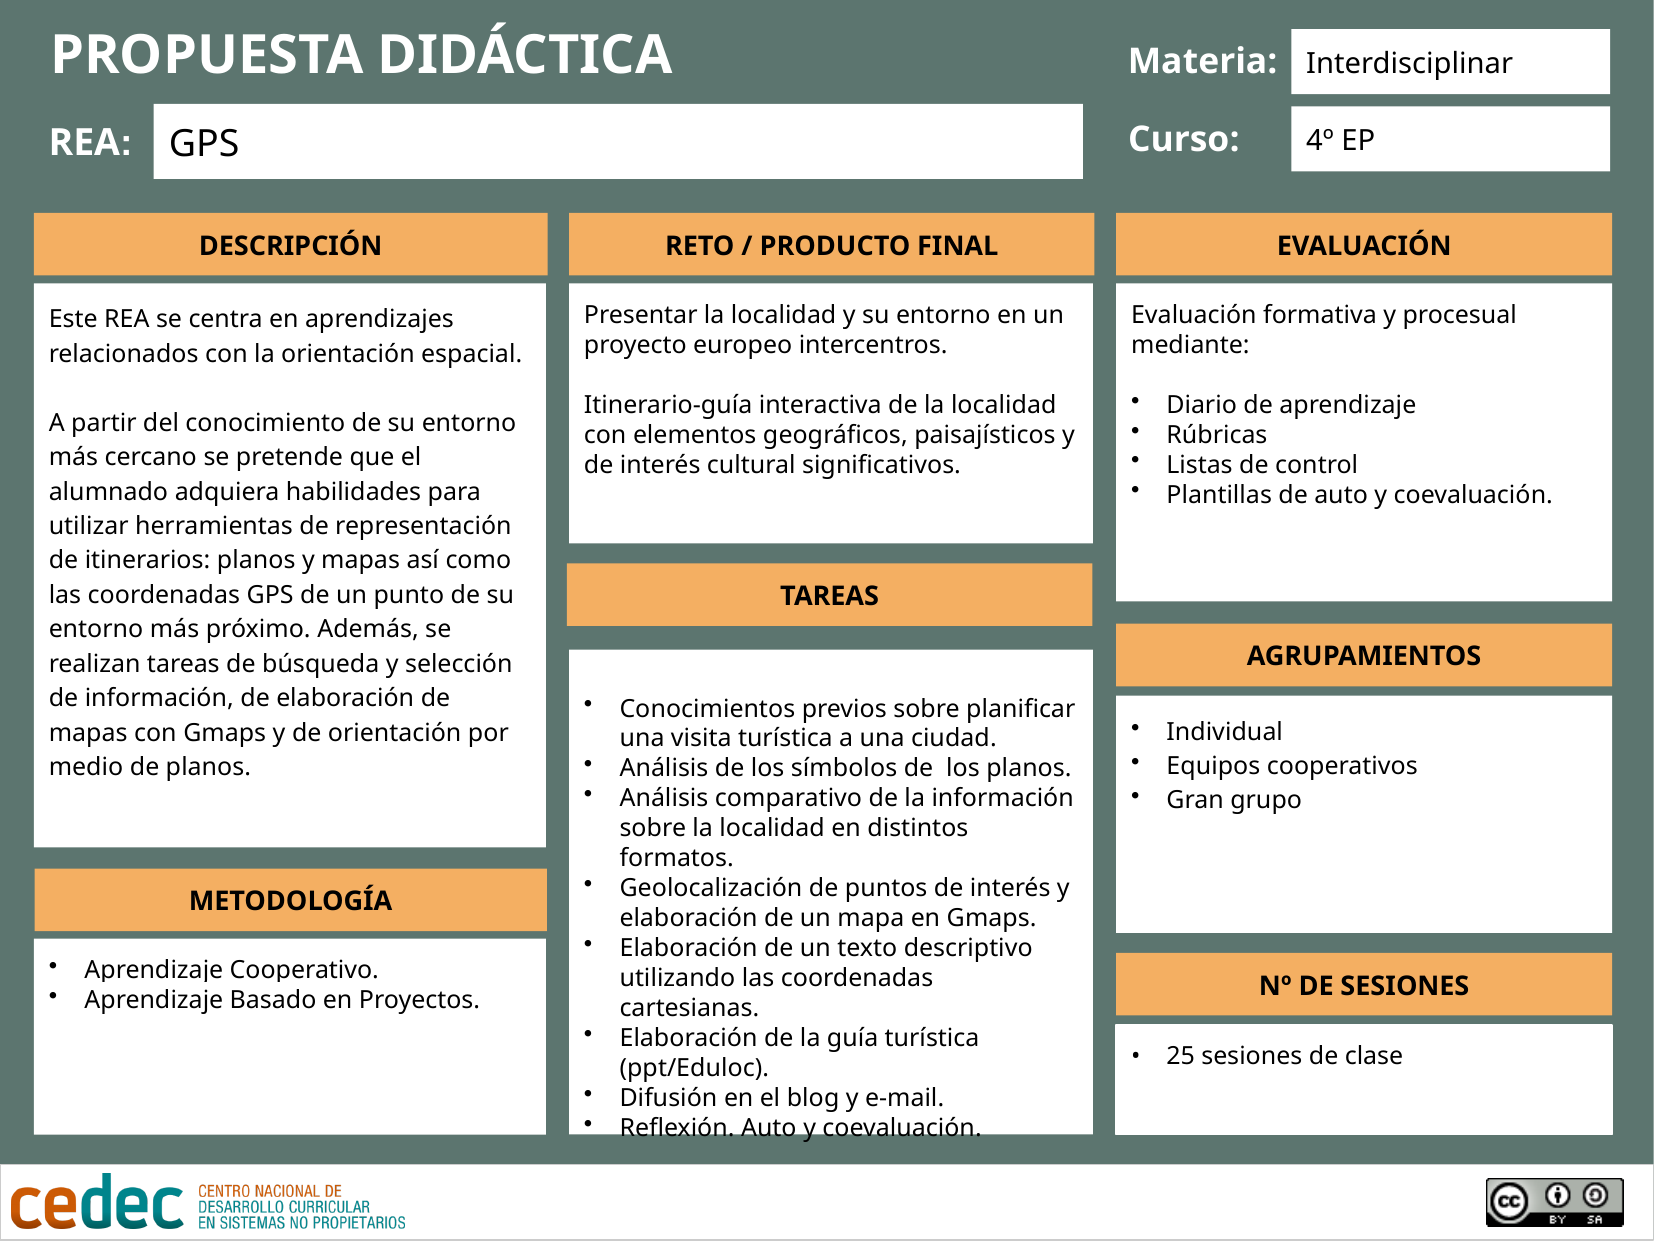

PROPUESTA DIDÁCTICA
Interdisciplinar
Materia:
GPS
4º EP
Curso:
REA:
DESCRIPCIÓN
RETO / PRODUCTO FINAL
EVALUACIÓN
Este REA se centra en aprendizajes relacionados con la orientación espacial.
A partir del conocimiento de su entorno más cercano se pretende que el alumnado adquiera habilidades para utilizar herramientas de representación de itinerarios: planos y mapas así como las coordenadas GPS de un punto de su entorno más próximo. Además, se realizan tareas de búsqueda y selección de información, de elaboración de mapas con Gmaps y de orientación por medio de planos.
Presentar la localidad y su entorno en un proyecto europeo intercentros.
Itinerario-guía interactiva de la localidad con elementos geográficos, paisajísticos y de interés cultural significativos.
Evaluación formativa y procesual mediante:
Diario de aprendizaje
Rúbricas
Listas de control
Plantillas de auto y coevaluación.
TAREAS
AGRUPAMIENTOS
Conocimientos previos sobre planificar una visita turística a una ciudad.
Análisis de los símbolos de los planos.
Análisis comparativo de la información sobre la localidad en distintos formatos.
Geolocalización de puntos de interés y elaboración de un mapa en Gmaps.
Elaboración de un texto descriptivo utilizando las coordenadas cartesianas.
Elaboración de la guía turística (ppt/Eduloc).
Difusión en el blog y e-mail.
Reflexión. Auto y coevaluación.
Individual
Equipos cooperativos
Gran grupo
METODOLOGÍA
Aprendizaje Cooperativo.
Aprendizaje Basado en Proyectos.
Nº DE SESIONES
25 sesiones de clase